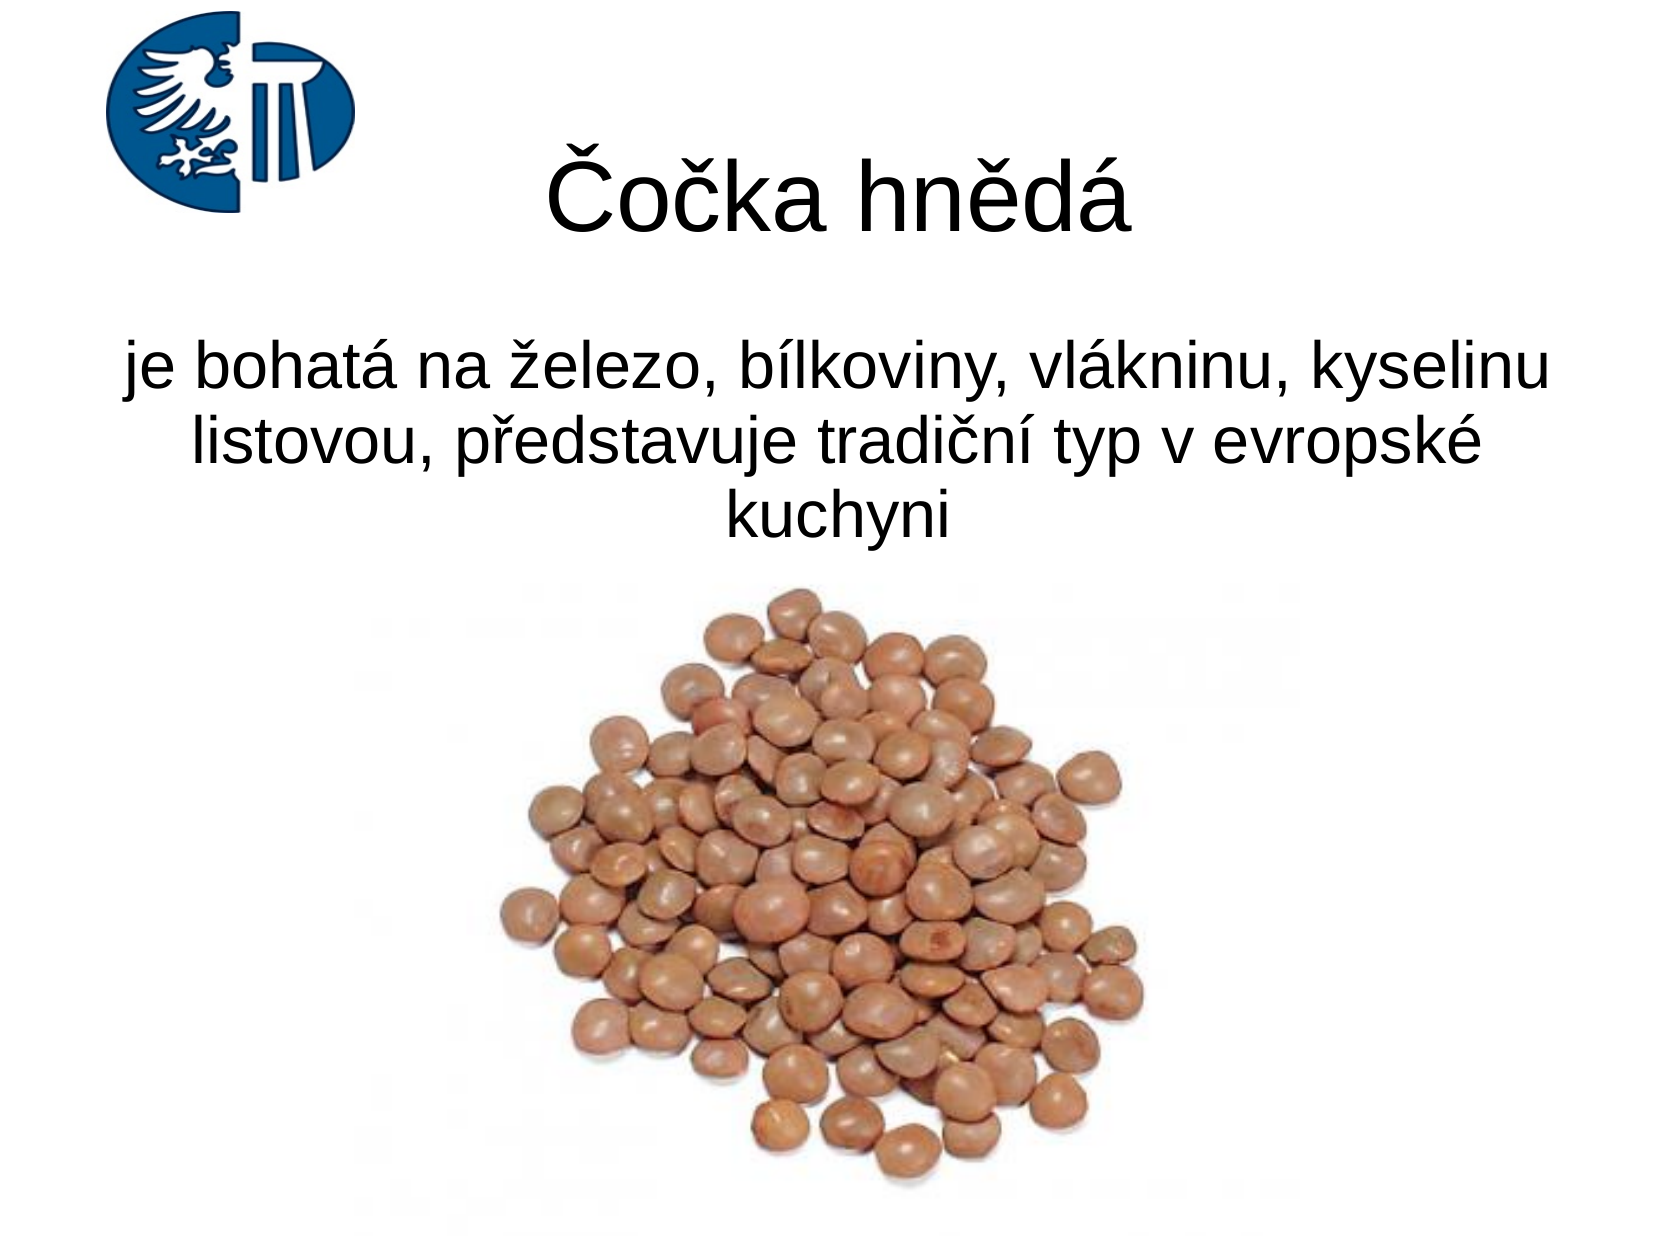

# Čočka hnědá je bohatá na železo, bílkoviny, vlákninu, kyselinu listovou, představuje tradiční typ v evropské kuchyni